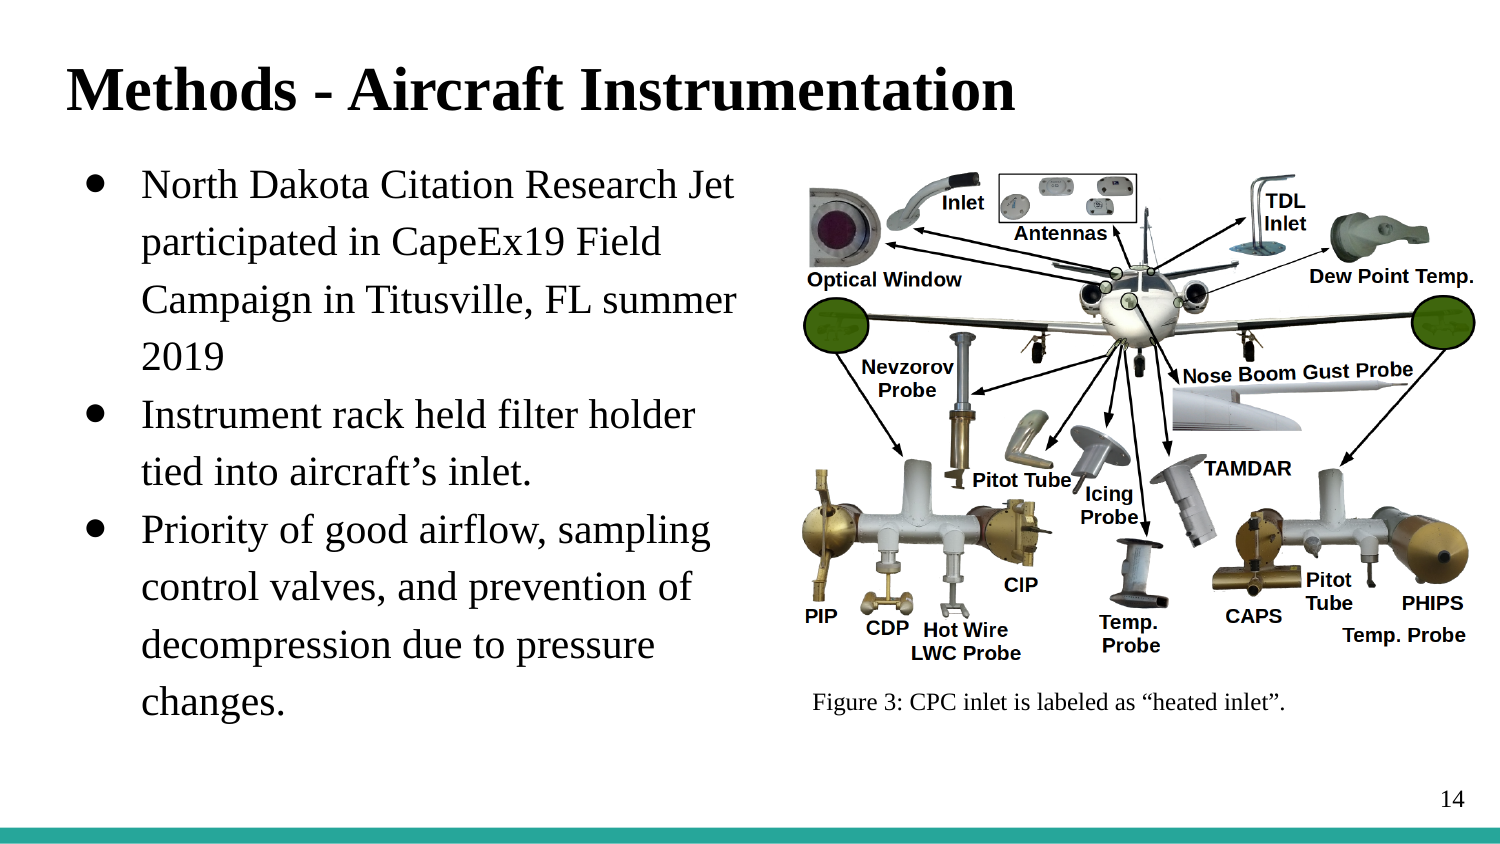

# Methods - Aircraft Instrumentation
North Dakota Citation Research Jet participated in CapeEx19 Field Campaign in Titusville, FL summer 2019
Instrument rack held filter holder tied into aircraft’s inlet.
Priority of good airflow, sampling control valves, and prevention of decompression due to pressure changes.
Figure 3: CPC inlet is labeled as “heated inlet”.